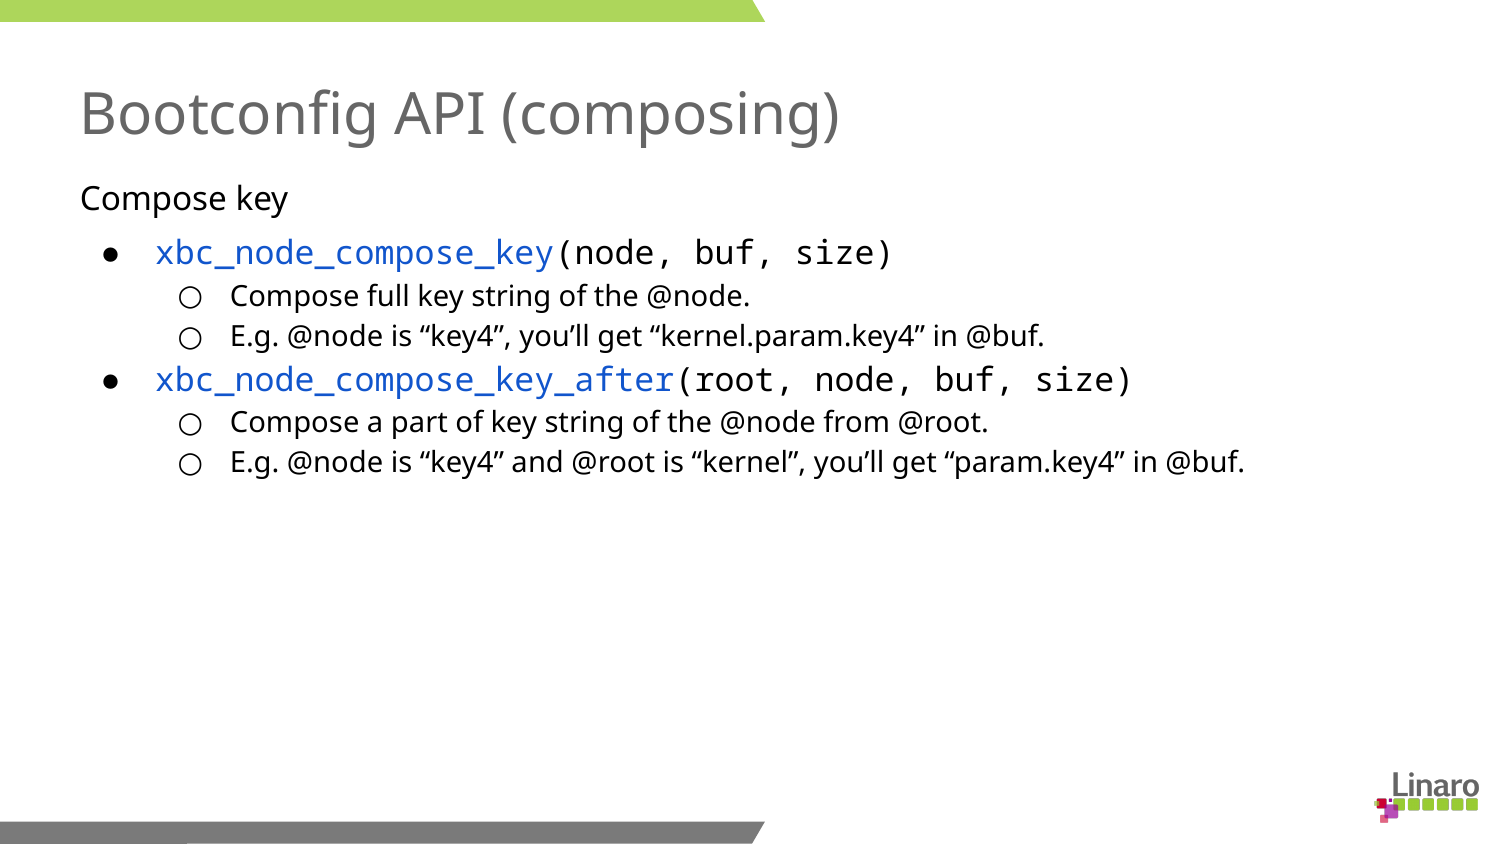

# Bootconfig API (composing)
Compose key
xbc_node_compose_key(node, buf, size)
Compose full key string of the @node.
E.g. @node is “key4”, you’ll get “kernel.param.key4” in @buf.
xbc_node_compose_key_after(root, node, buf, size)
Compose a part of key string of the @node from @root.
E.g. @node is “key4” and @root is “kernel”, you’ll get “param.key4” in @buf.